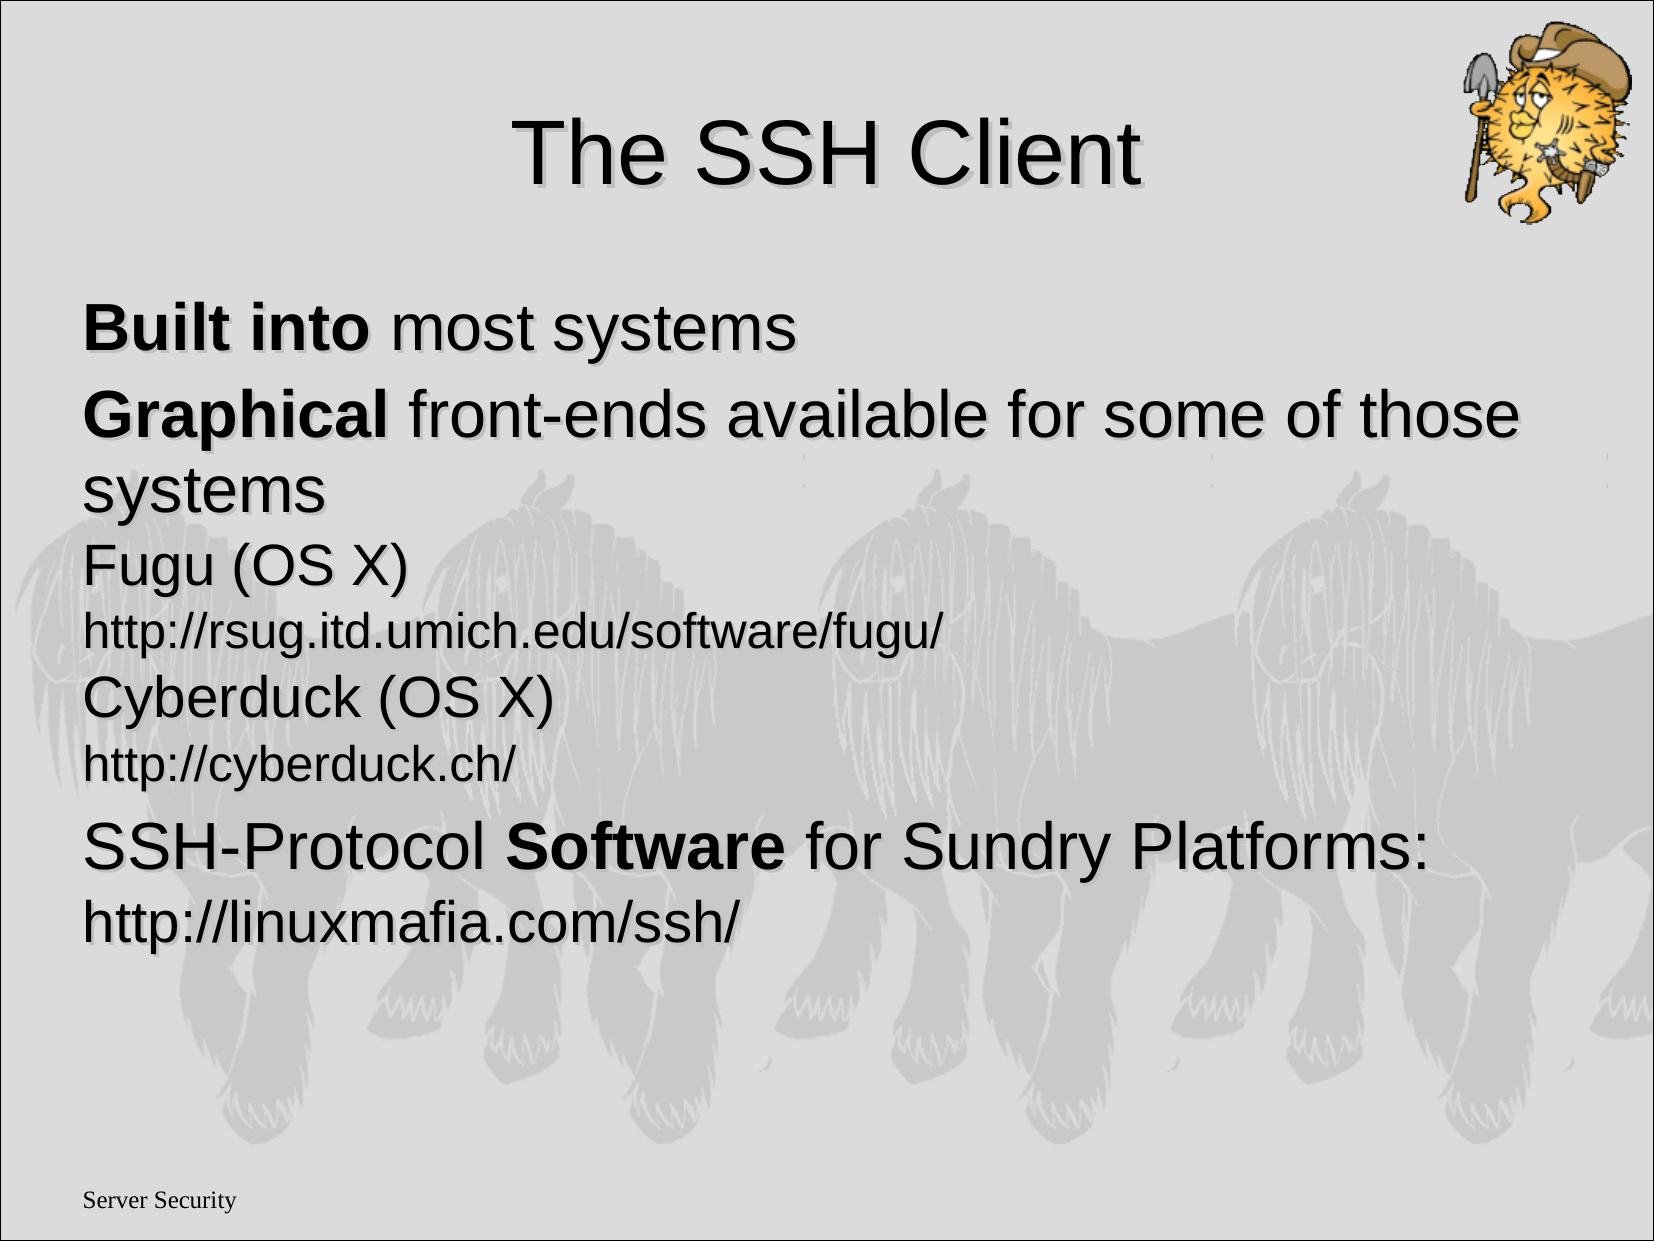

# The SSH Client
Built into most systems
Graphical front-ends available for some of those systems
Fugu (OS X)
http://rsug.itd.umich.edu/software/fugu/
Cyberduck (OS X)
http://cyberduck.ch/
SSH-Protocol Software for Sundry Platforms:
http://linuxmafia.com/ssh/